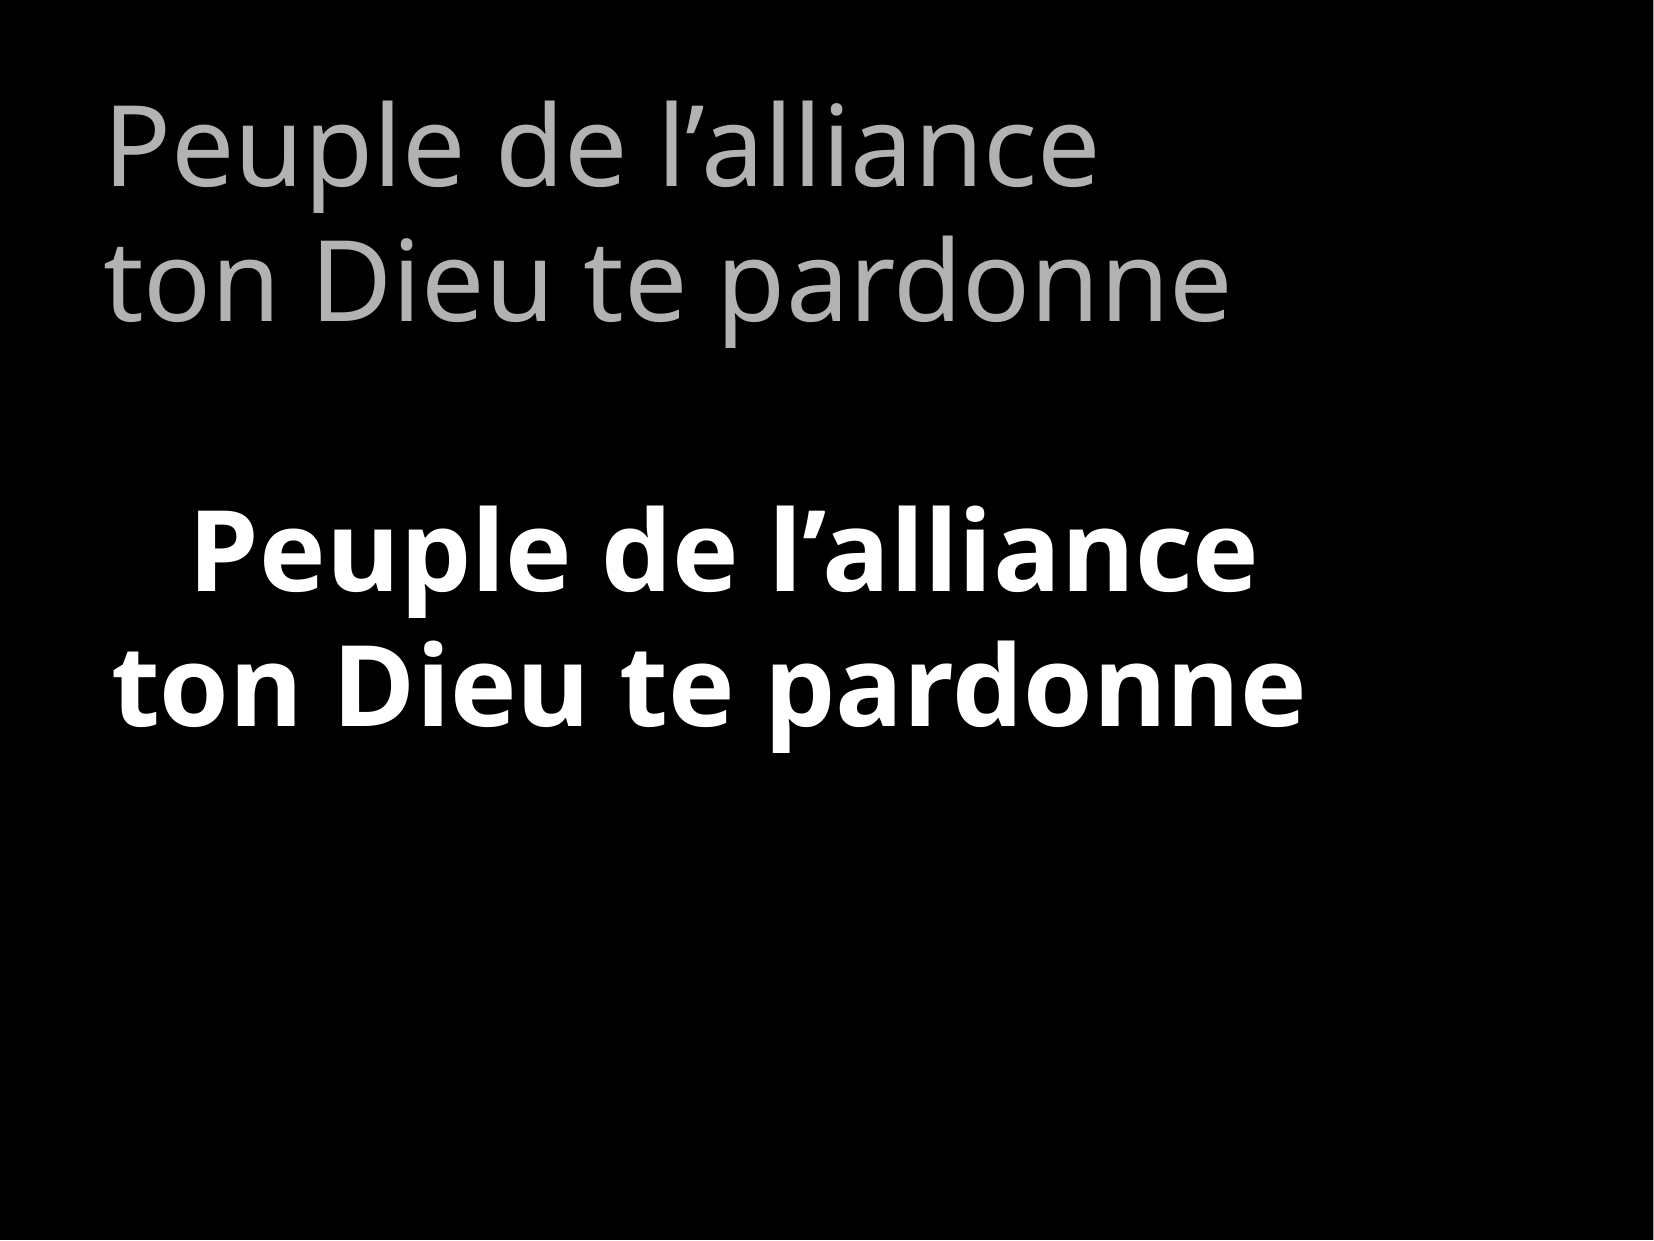

Peuple de l’alliance
ton Dieu te pardonne
Peuple de l’alliance
ton Dieu te pardonne